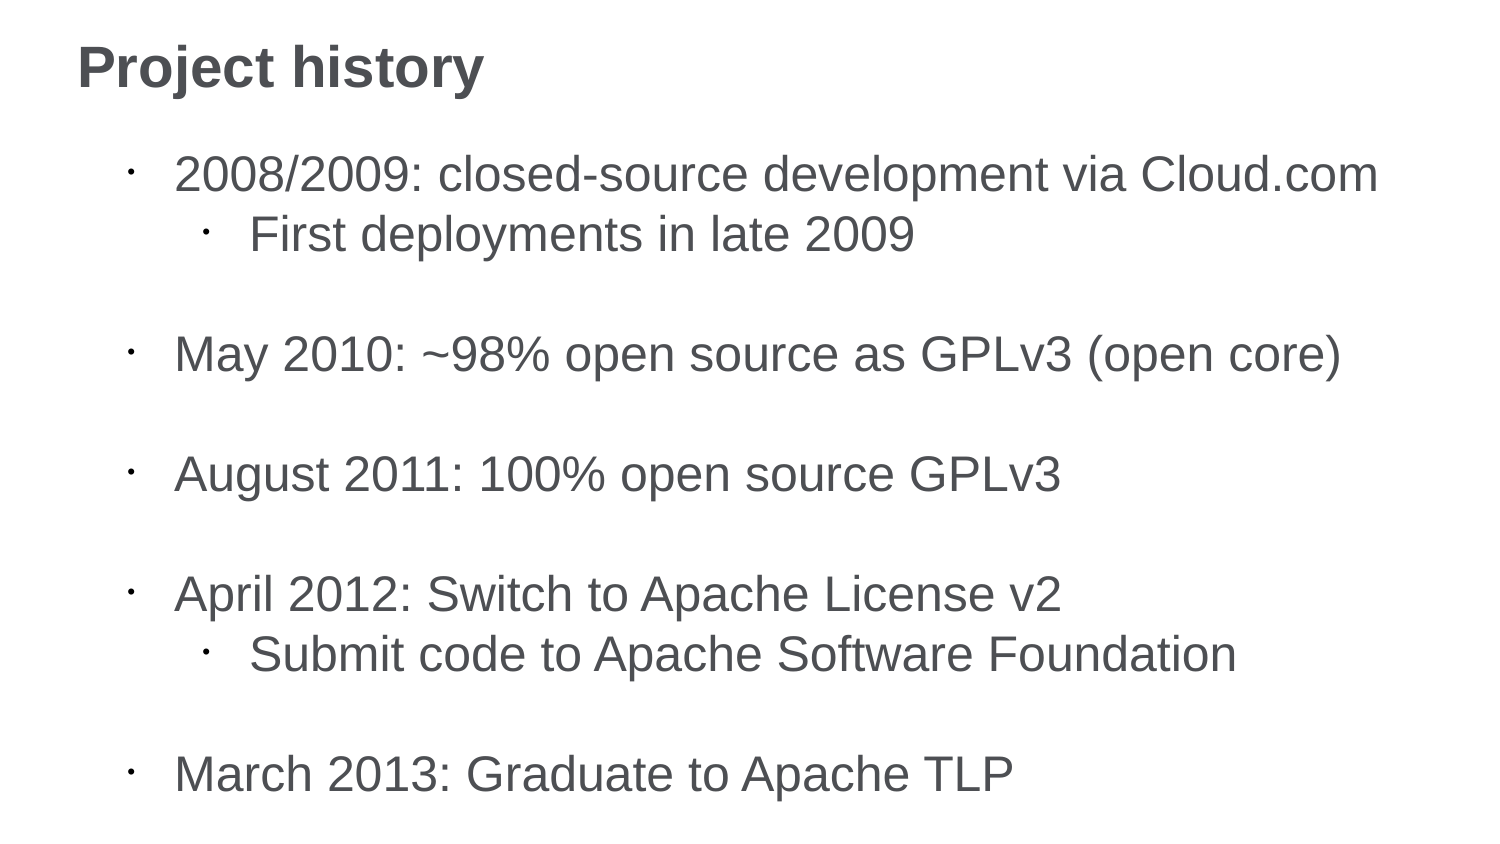

# Project history
2008/2009: closed-source development via Cloud.com
First deployments in late 2009
May 2010: ~98% open source as GPLv3 (open core)
August 2011: 100% open source GPLv3
April 2012: Switch to Apache License v2
Submit code to Apache Software Foundation
March 2013: Graduate to Apache TLP